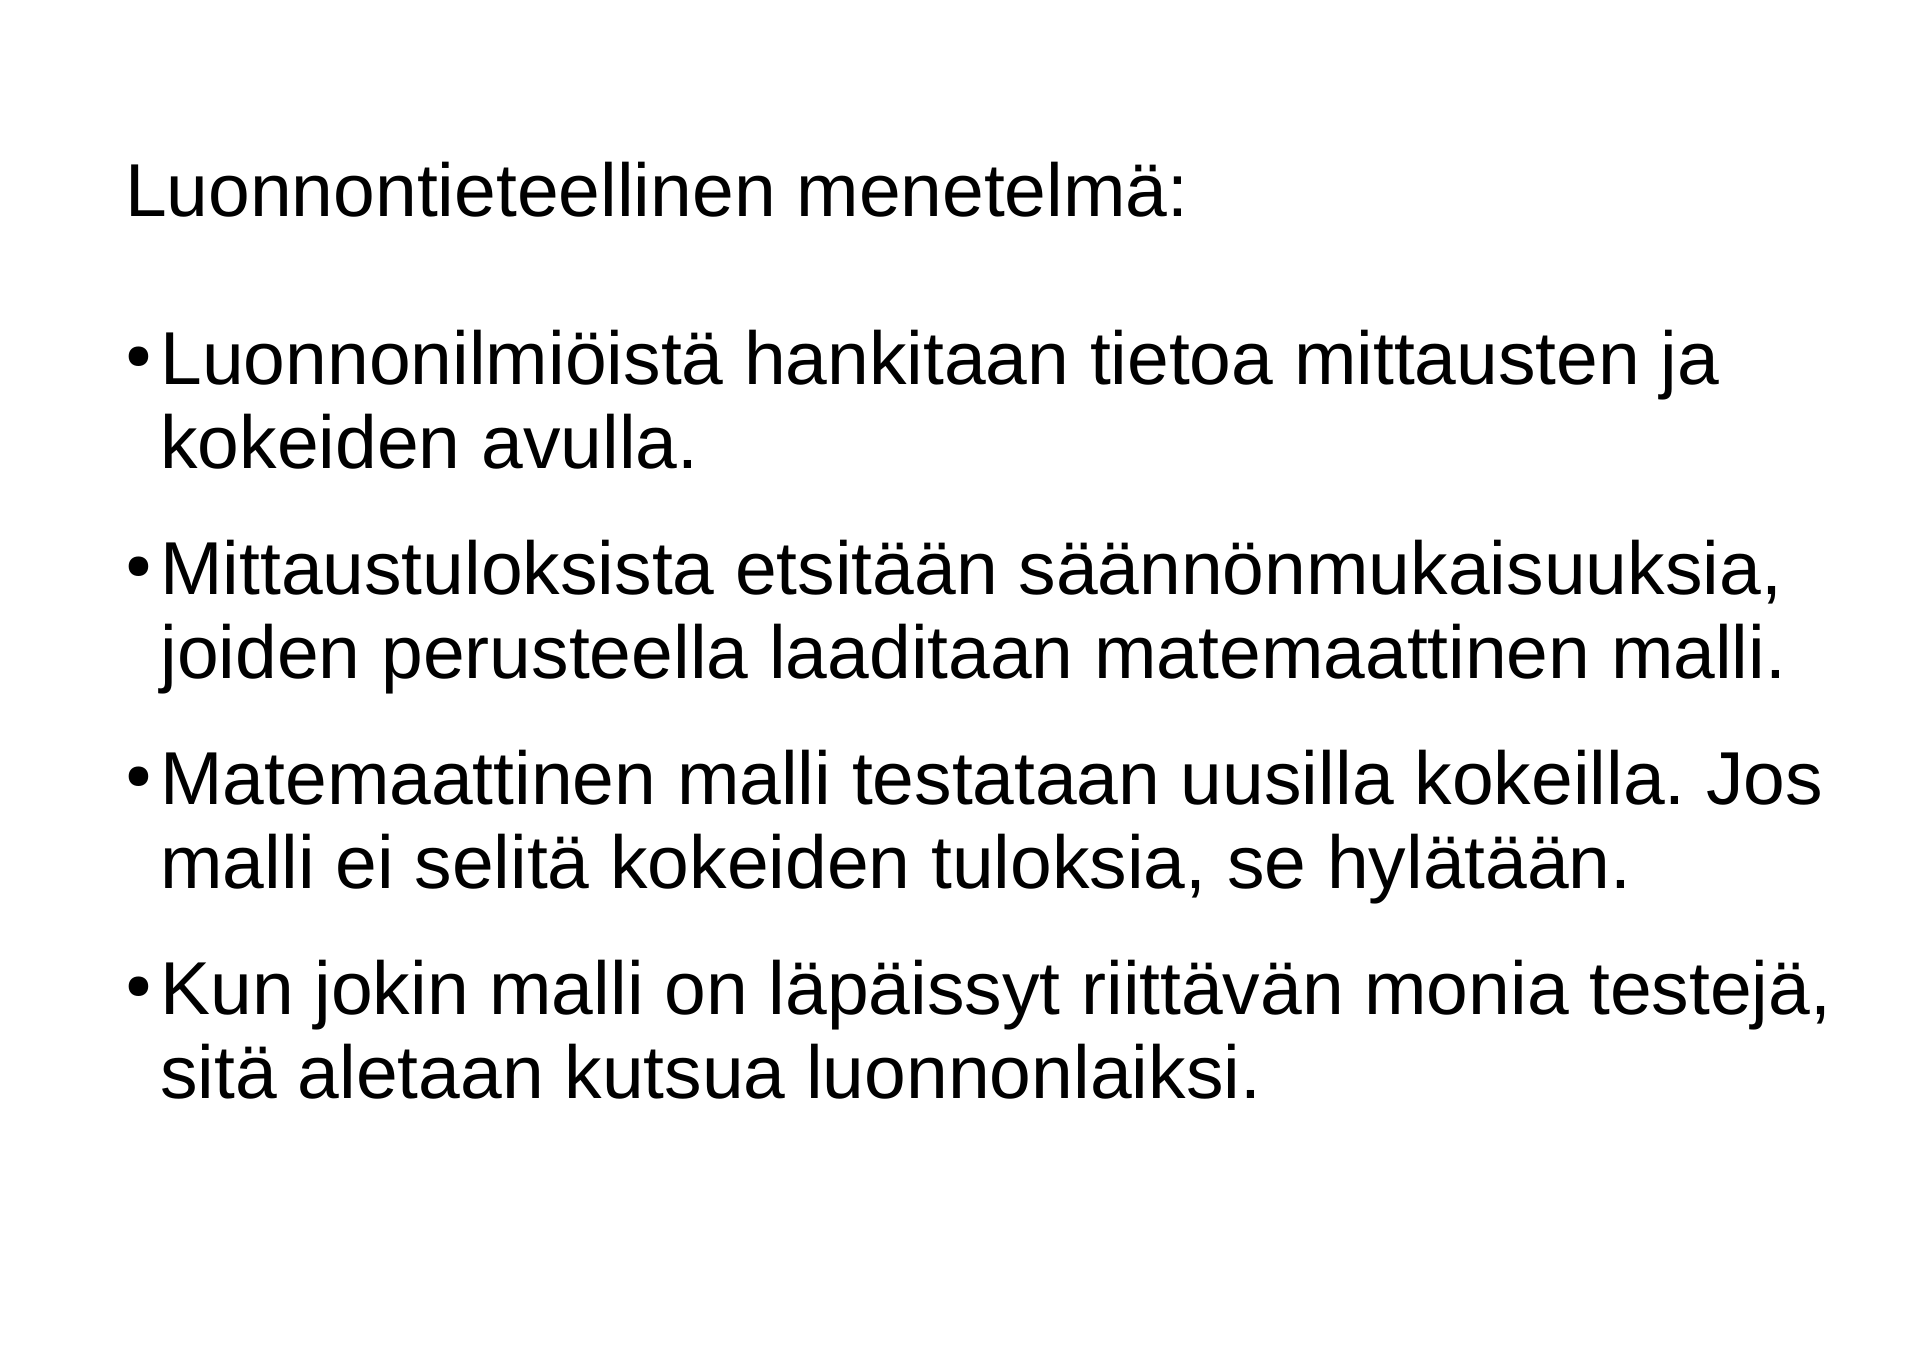

Luonnontieteellinen menetelmä:
Luonnonilmiöistä hankitaan tietoa mittausten ja kokeiden avulla.
Mittaustuloksista etsitään säännönmukaisuuksia, joiden perusteella laaditaan matemaattinen malli.
Matemaattinen malli testataan uusilla kokeilla. Jos malli ei selitä kokeiden tuloksia, se hylätään.
Kun jokin malli on läpäissyt riittävän monia testejä, sitä aletaan kutsua luonnonlaiksi.